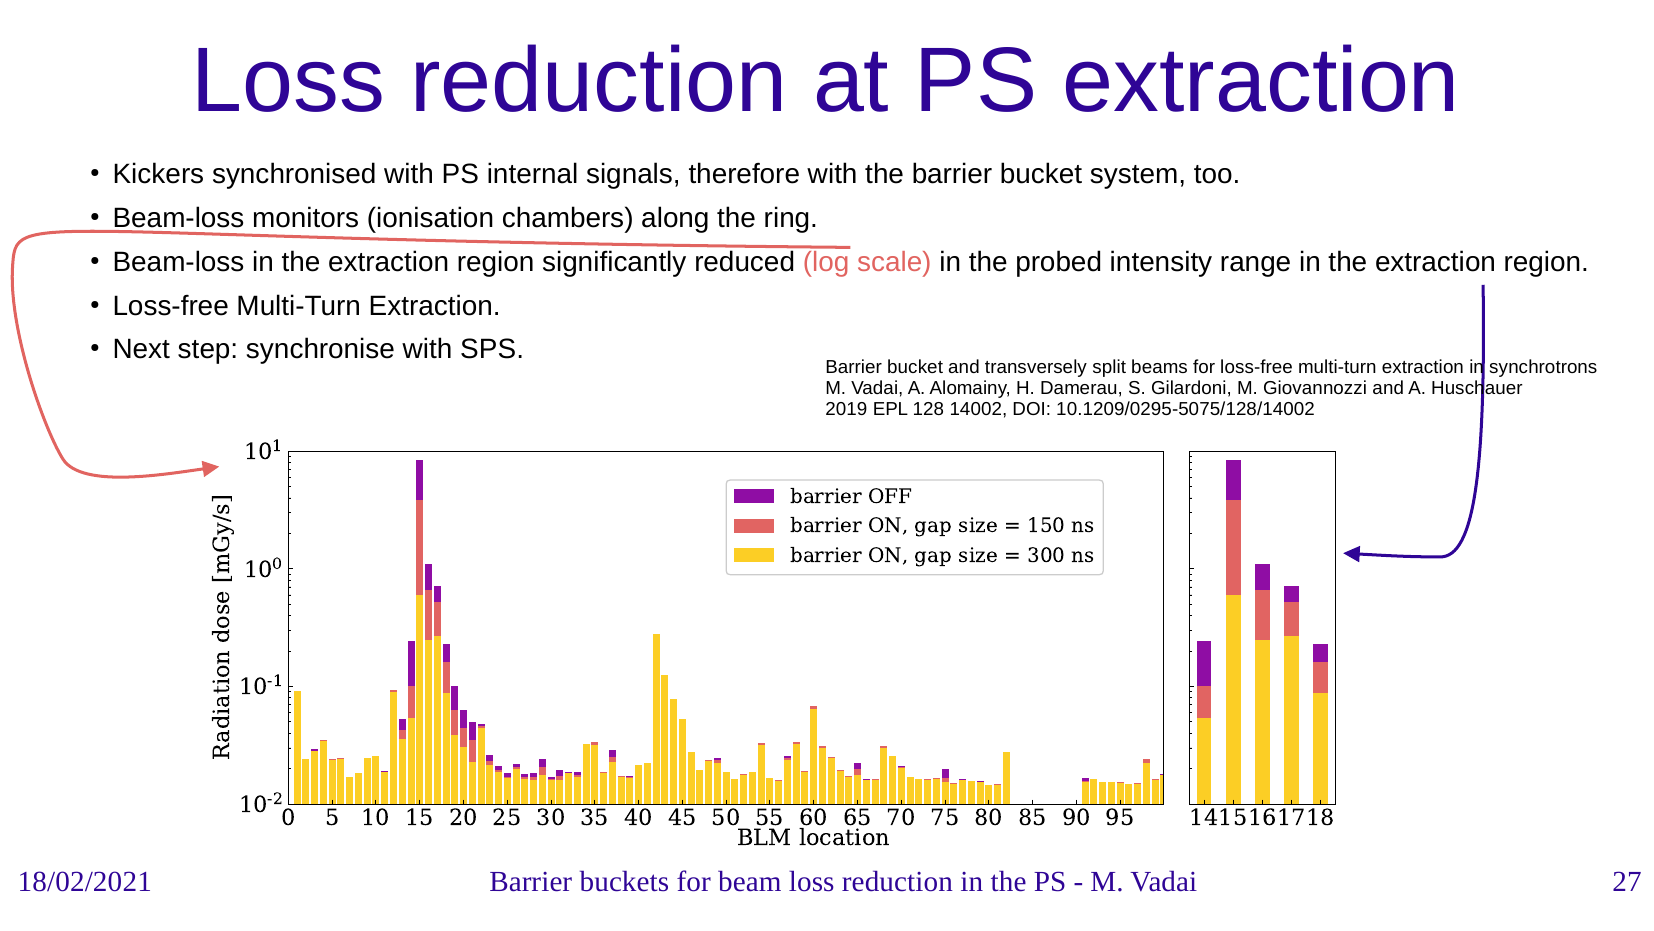

# Loss reduction at PS extraction
Kickers synchronised with PS internal signals, therefore with the barrier bucket system, too.
Beam-loss monitors (ionisation chambers) along the ring.
Beam-loss in the extraction region significantly reduced (log scale) in the probed intensity range in the extraction region.
Loss-free Multi-Turn Extraction.
Next step: synchronise with SPS.
Barrier bucket and transversely split beams for loss-free multi-turn extraction in synchrotrons
M. Vadai, A. Alomainy, H. Damerau, S. Gilardoni, M. Giovannozzi and A. Huschauer
2019 EPL 128 14002, DOI: 10.1209/0295-5075/128/14002
18/02/2021
Barrier buckets for beam loss reduction in the PS - M. Vadai
27